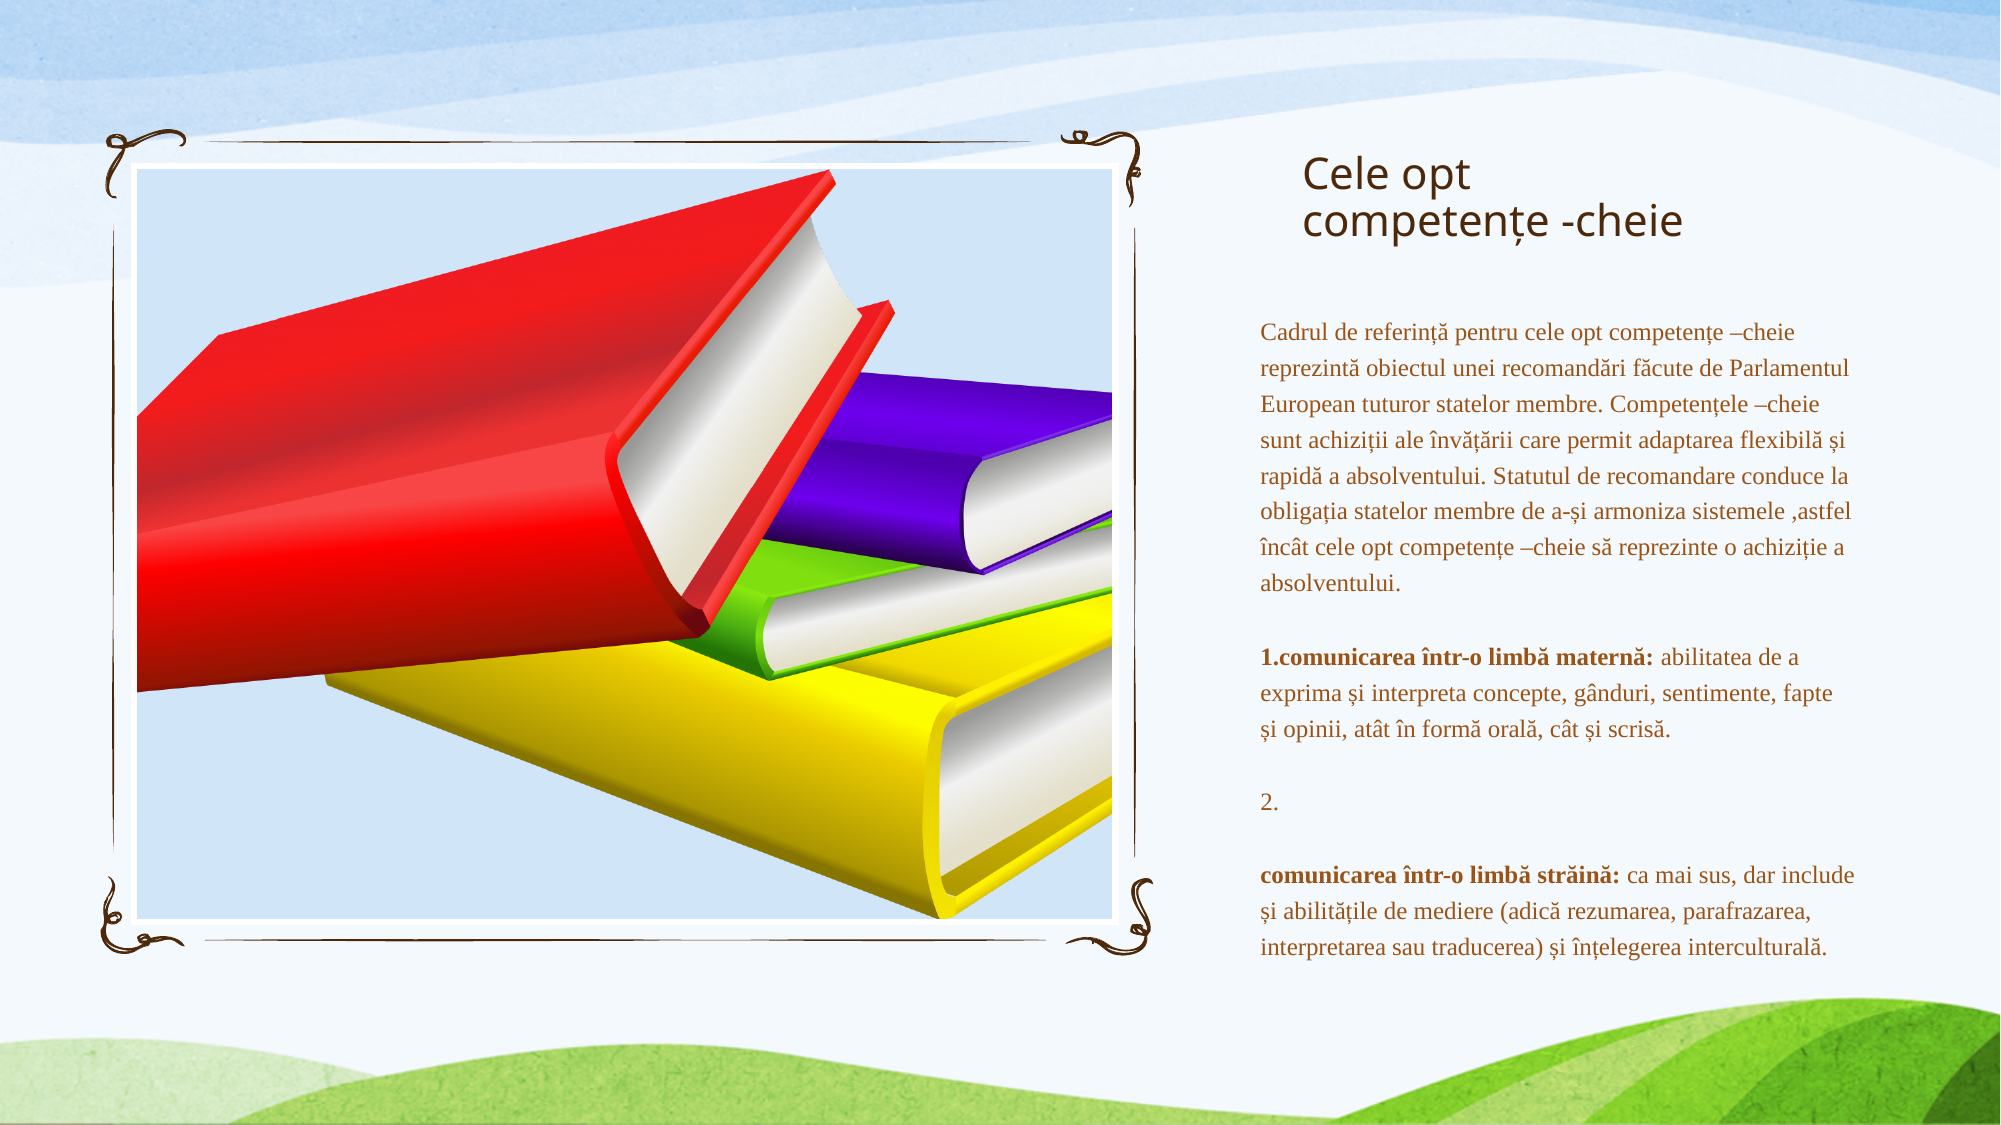

# Cele opt competențe -cheie
Cadrul de referință pentru cele opt competențe –cheie reprezintă obiectul unei recomandări făcute de Parlamentul European tuturor statelor membre. Competențele –cheie sunt achiziții ale învățării care permit adaptarea flexibilă și rapidă a absolventului. Statutul de recomandare conduce la obligația statelor membre de a-și armoniza sistemele ,astfel încât cele opt competențe –cheie să reprezinte o achiziție a absolventului.
1.comunicarea într-o limbă maternă: abilitatea de a exprima și interpreta concepte, gânduri, sentimente, fapte și opinii, atât în formă orală, cât și scrisă.
2.
comunicarea într-o limbă străină: ca mai sus, dar include și abilitățile de mediere (adică rezumarea, parafrazarea, interpretarea sau traducerea) și înțelegerea interculturală.